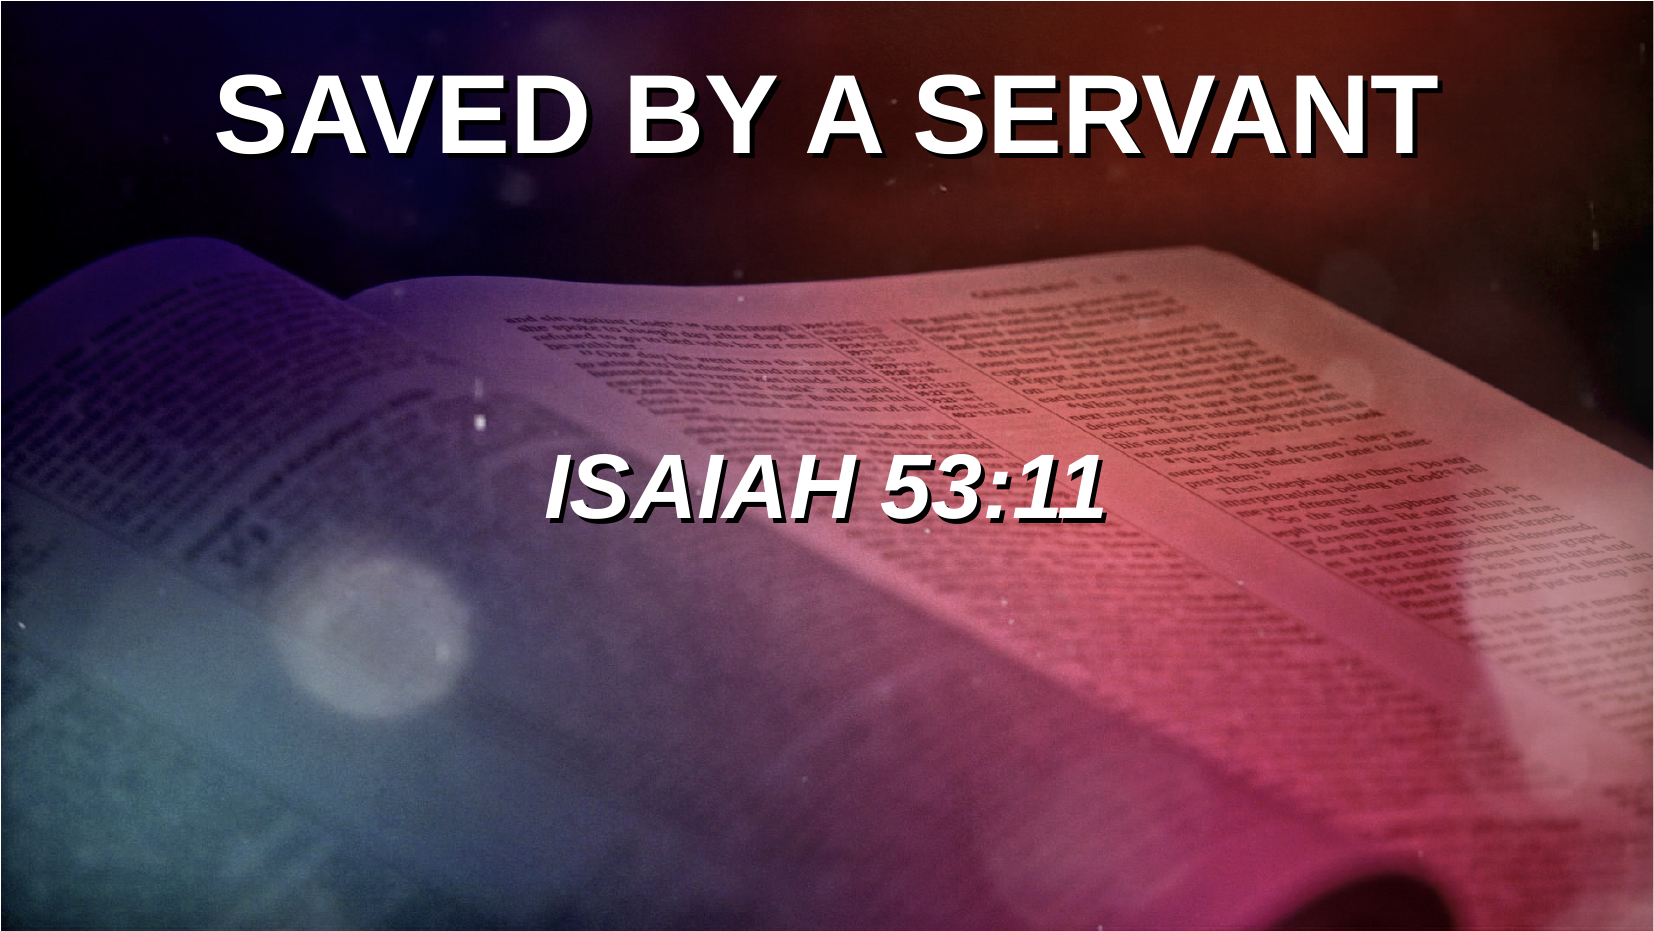

# SAVED BY A SERVANT
ISAIAH 53:11